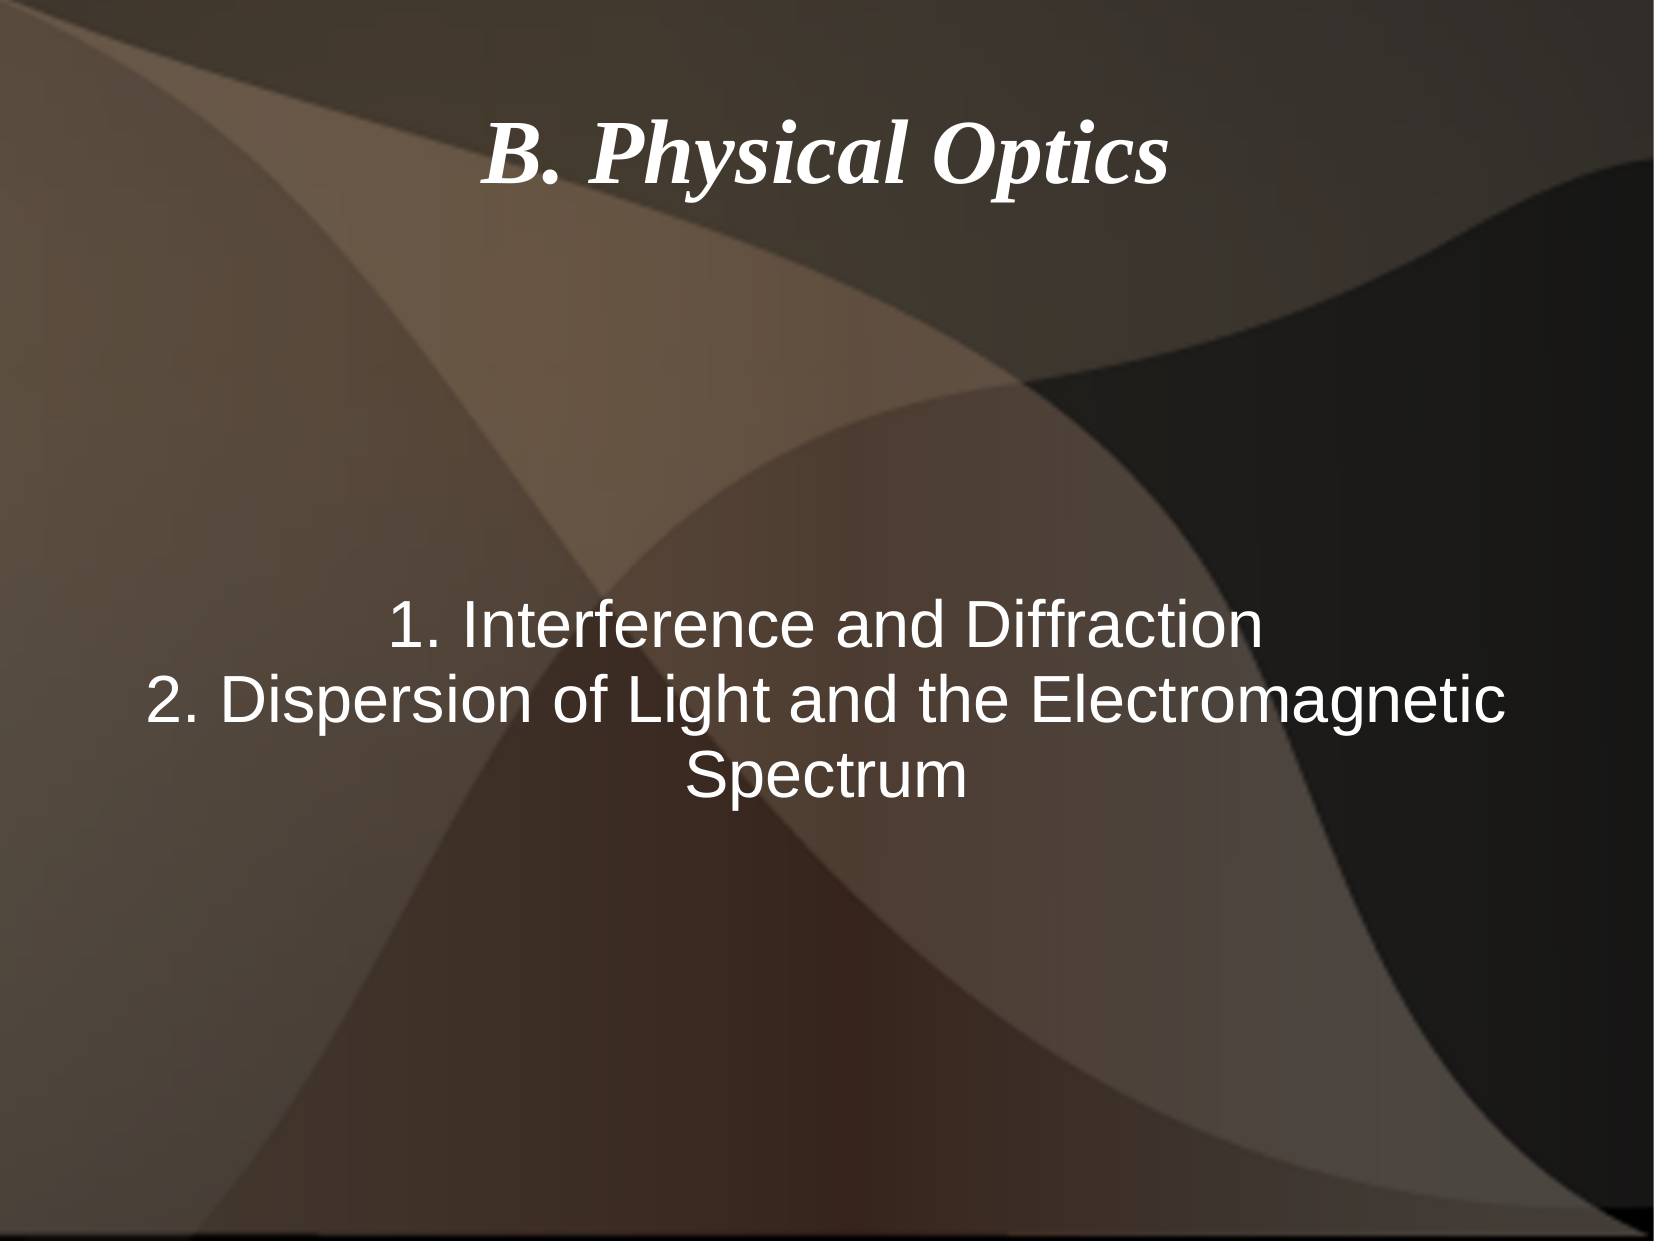

# B. Physical Optics
1. Interference and Diffraction
2. Dispersion of Light and the Electromagnetic Spectrum